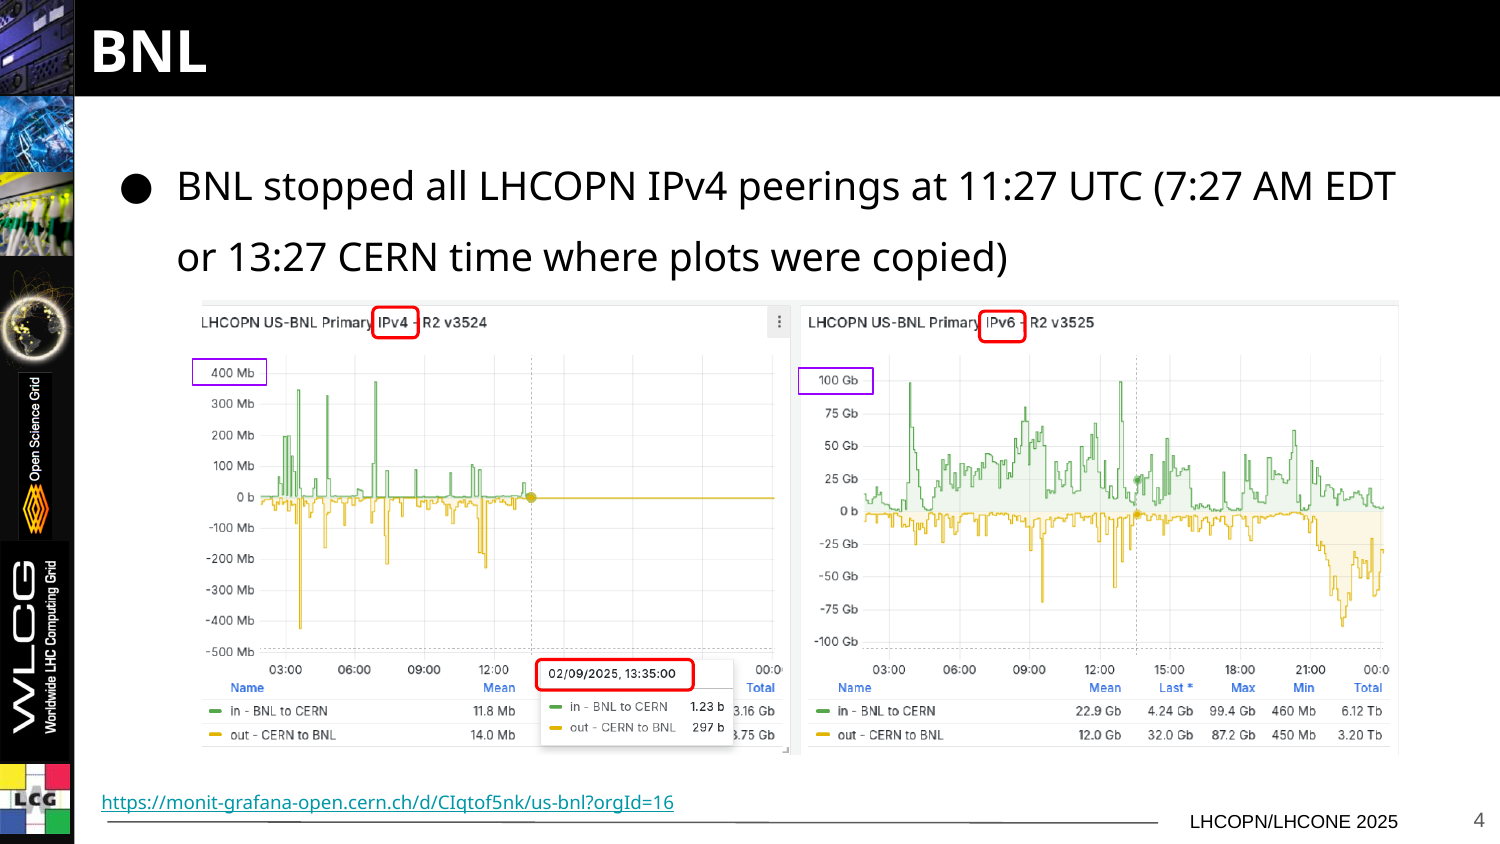

# BNL
BNL stopped all LHCOPN IPv4 peerings at 11:27 UTC (7:27 AM EDT or 13:27 CERN time where plots were copied)
https://monit-grafana-open.cern.ch/d/CIqtof5nk/us-bnl?orgId=16